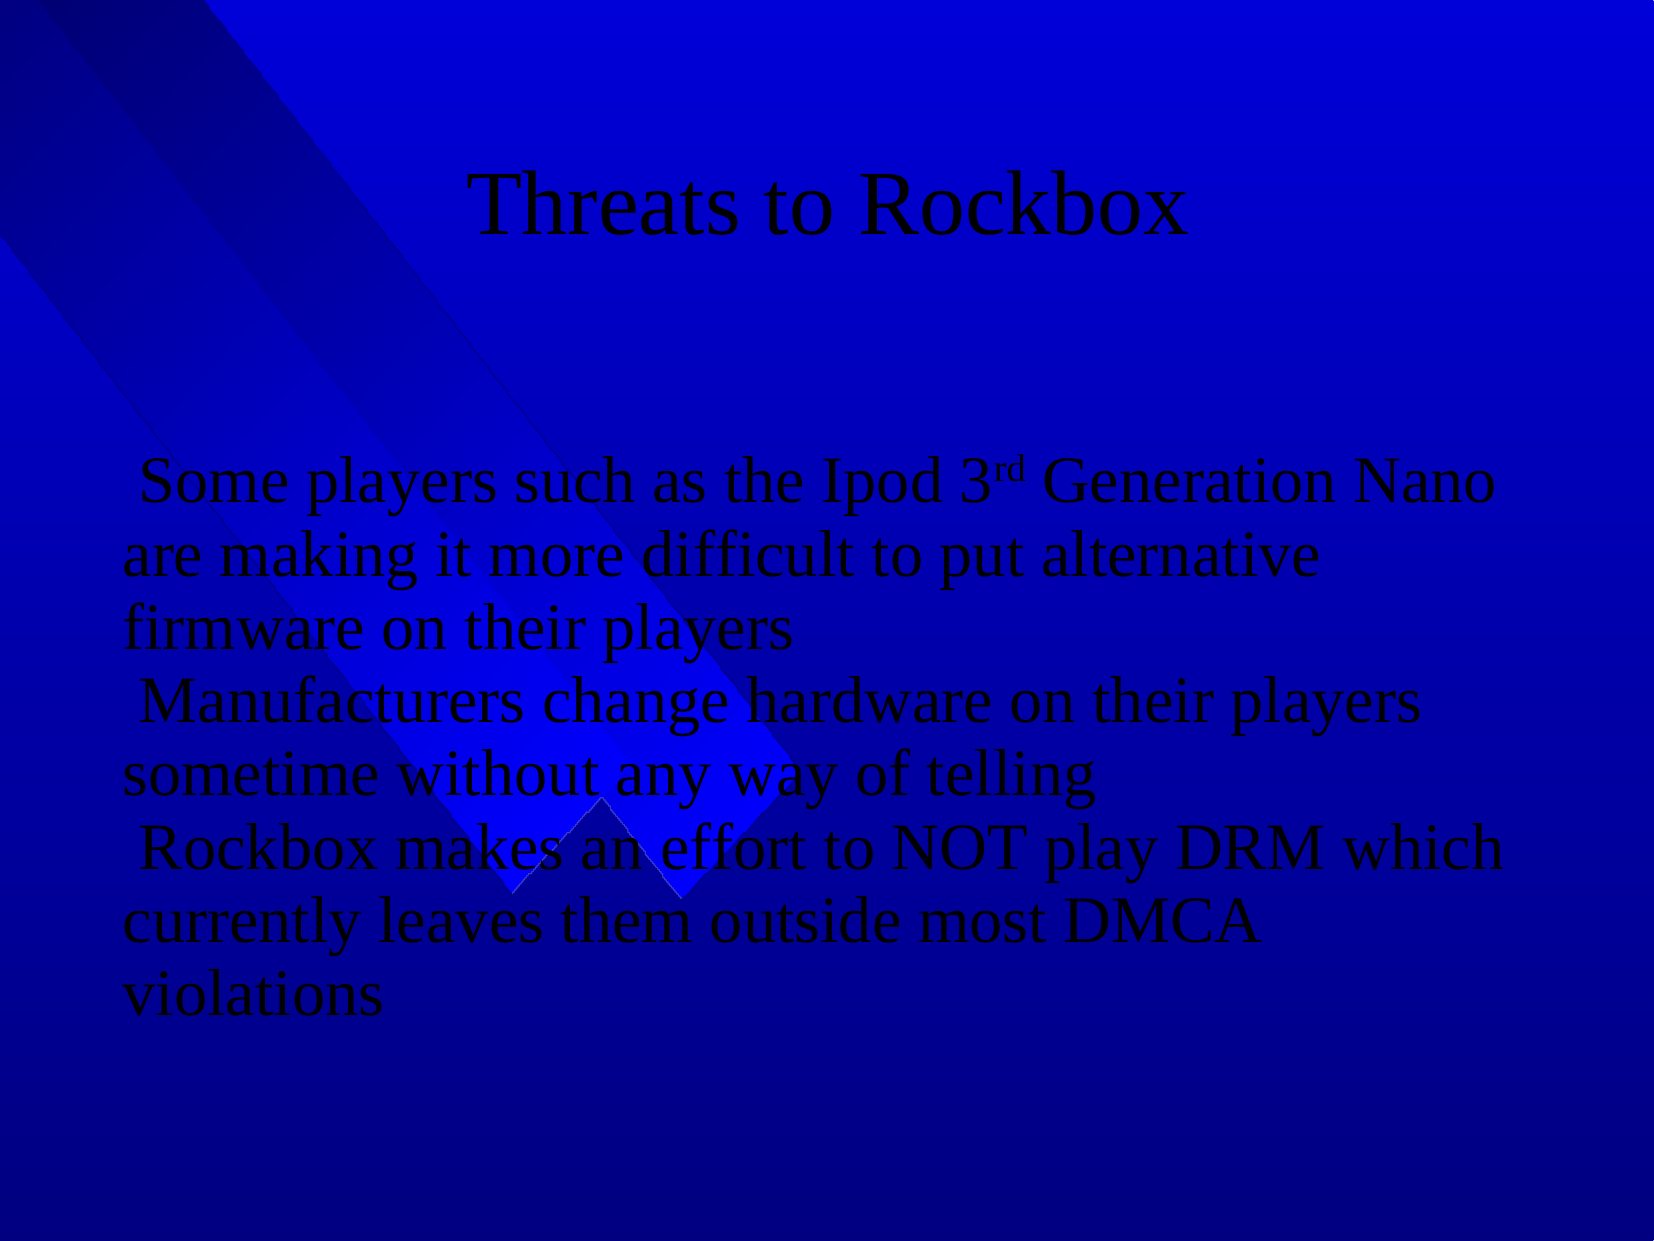

# Threats to Rockbox
 Some players such as the Ipod 3rd Generation Nano are making it more difficult to put alternative firmware on their players
 Manufacturers change hardware on their players sometime without any way of telling
 Rockbox makes an effort to NOT play DRM which currently leaves them outside most DMCA violations